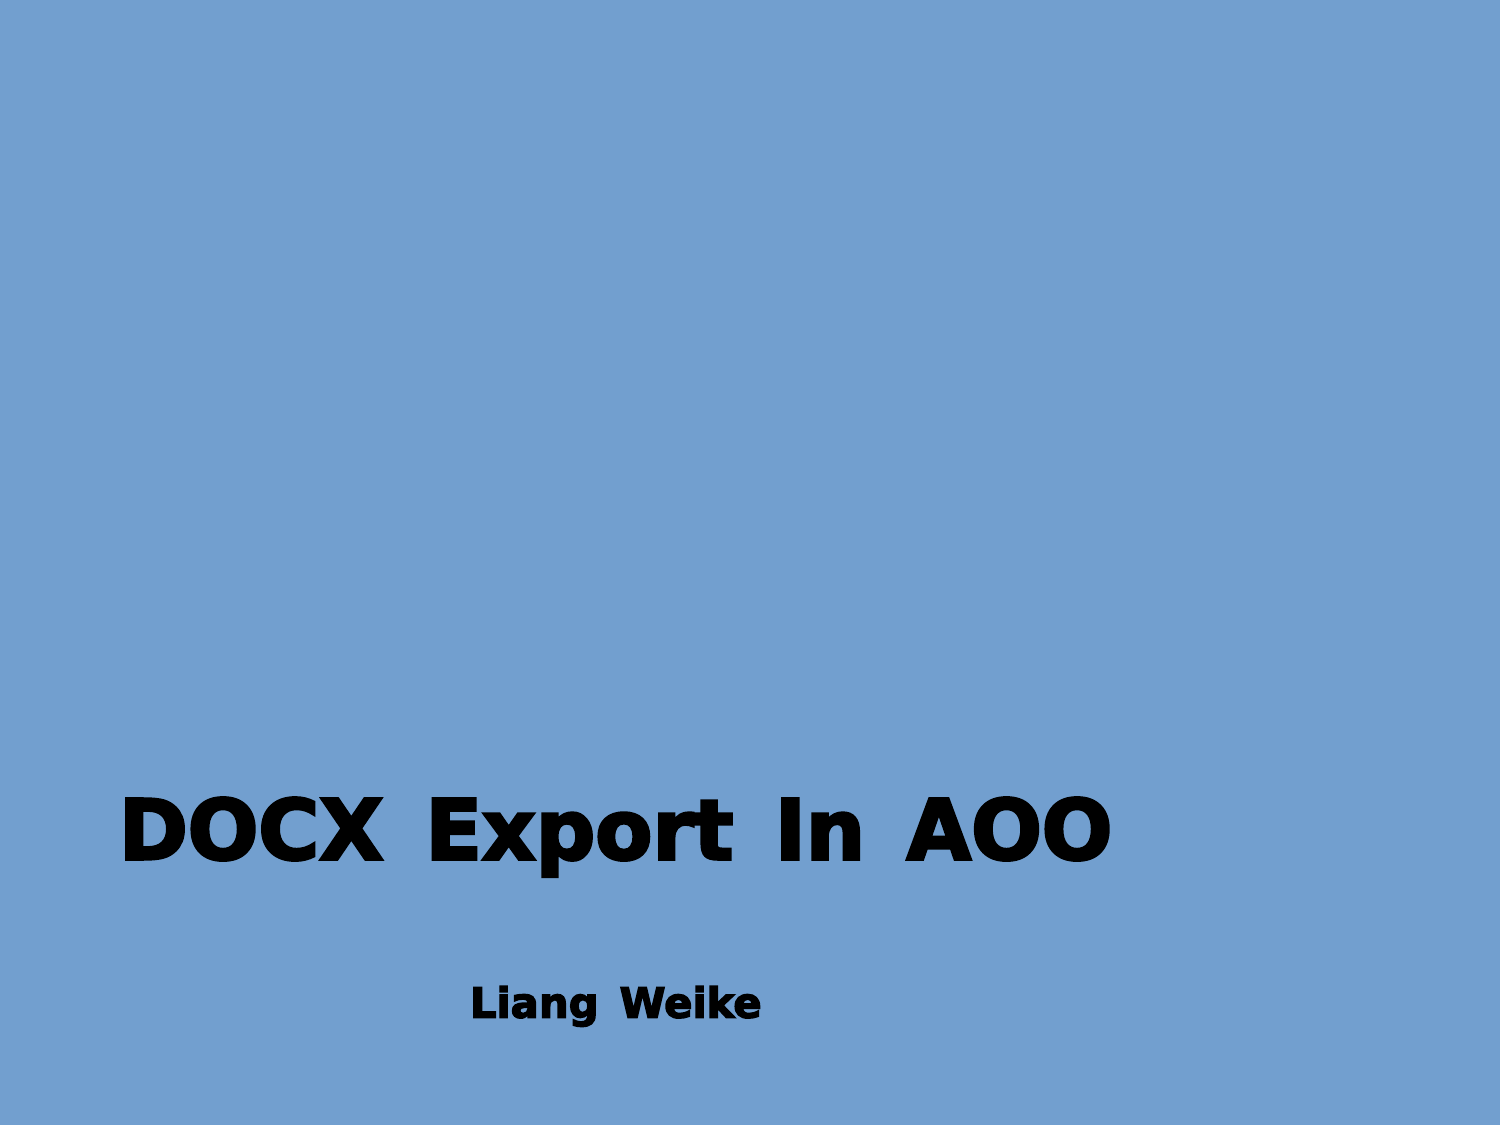

# DOCX Export In AOO Liang Weike